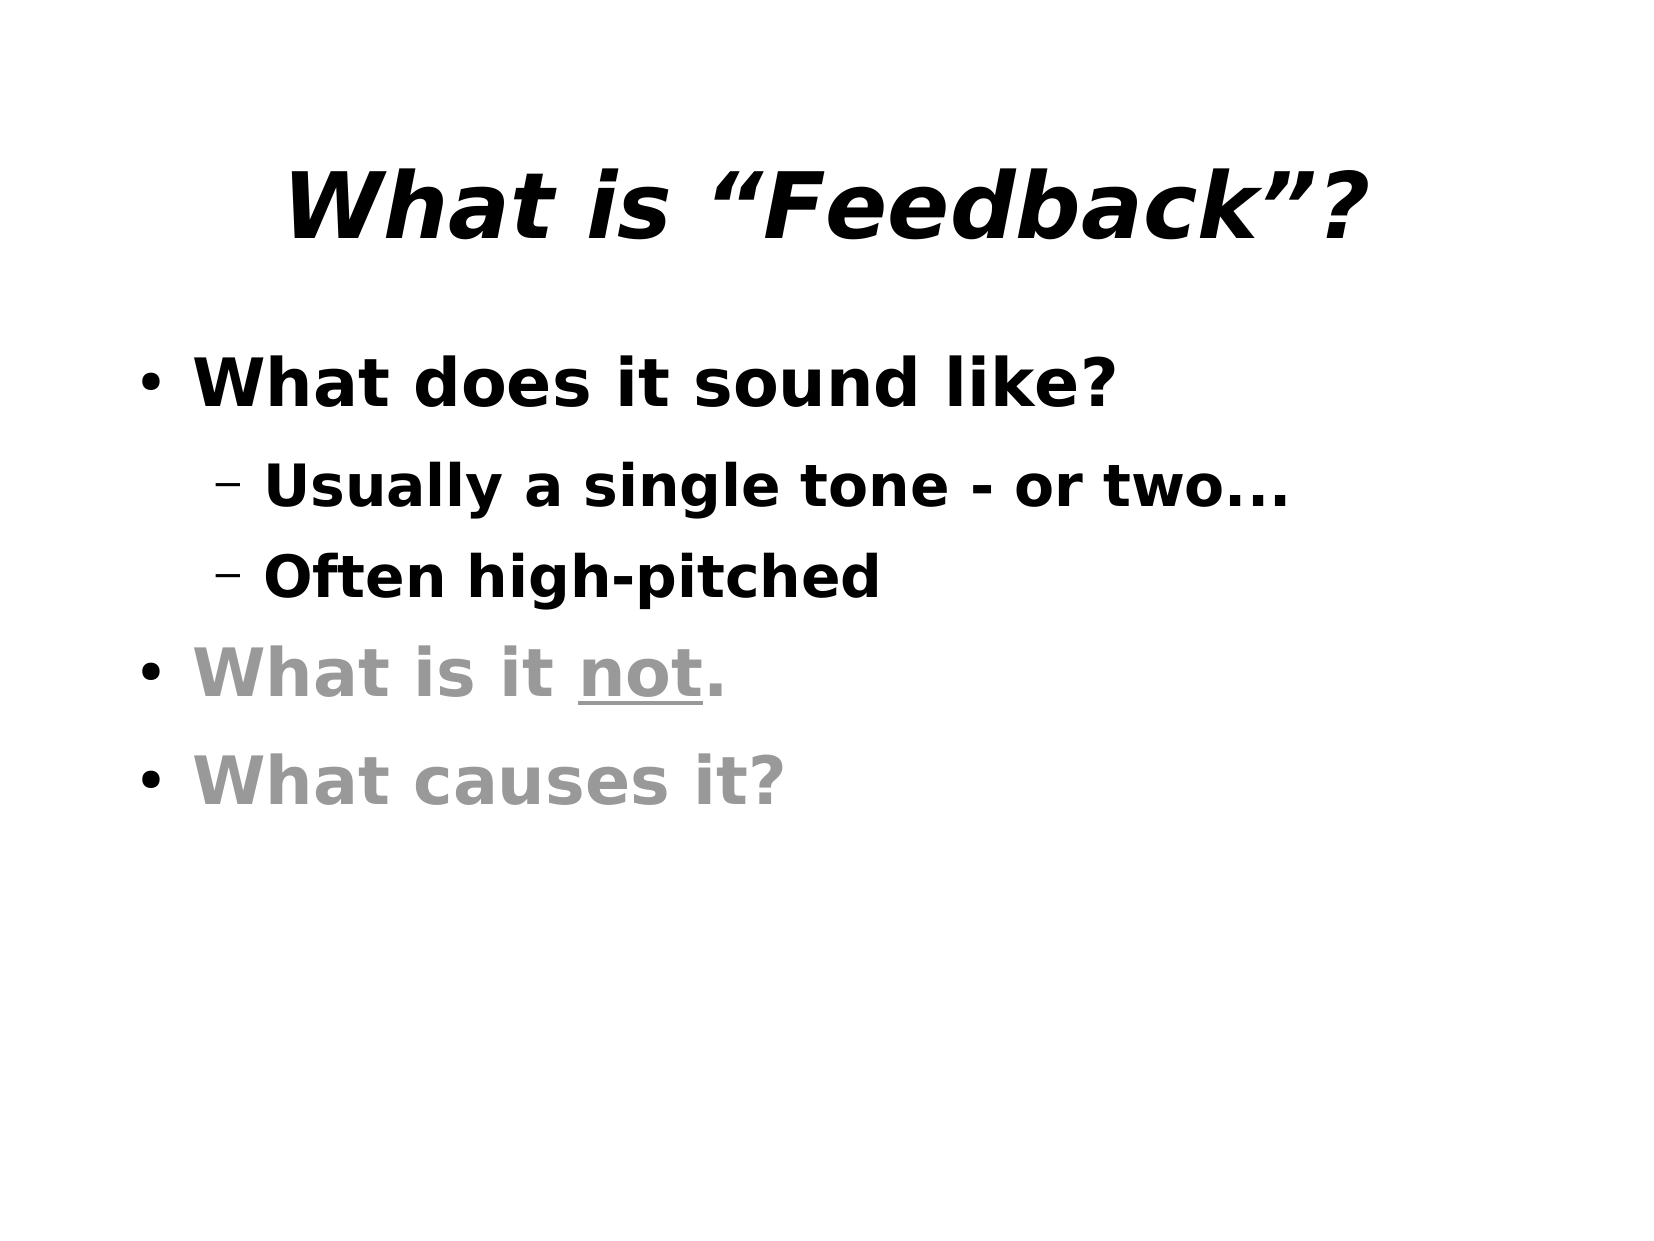

# What is “Feedback”?
What does it sound like?
Usually a single tone - or two...
Often high-pitched
What is it not.
What causes it?